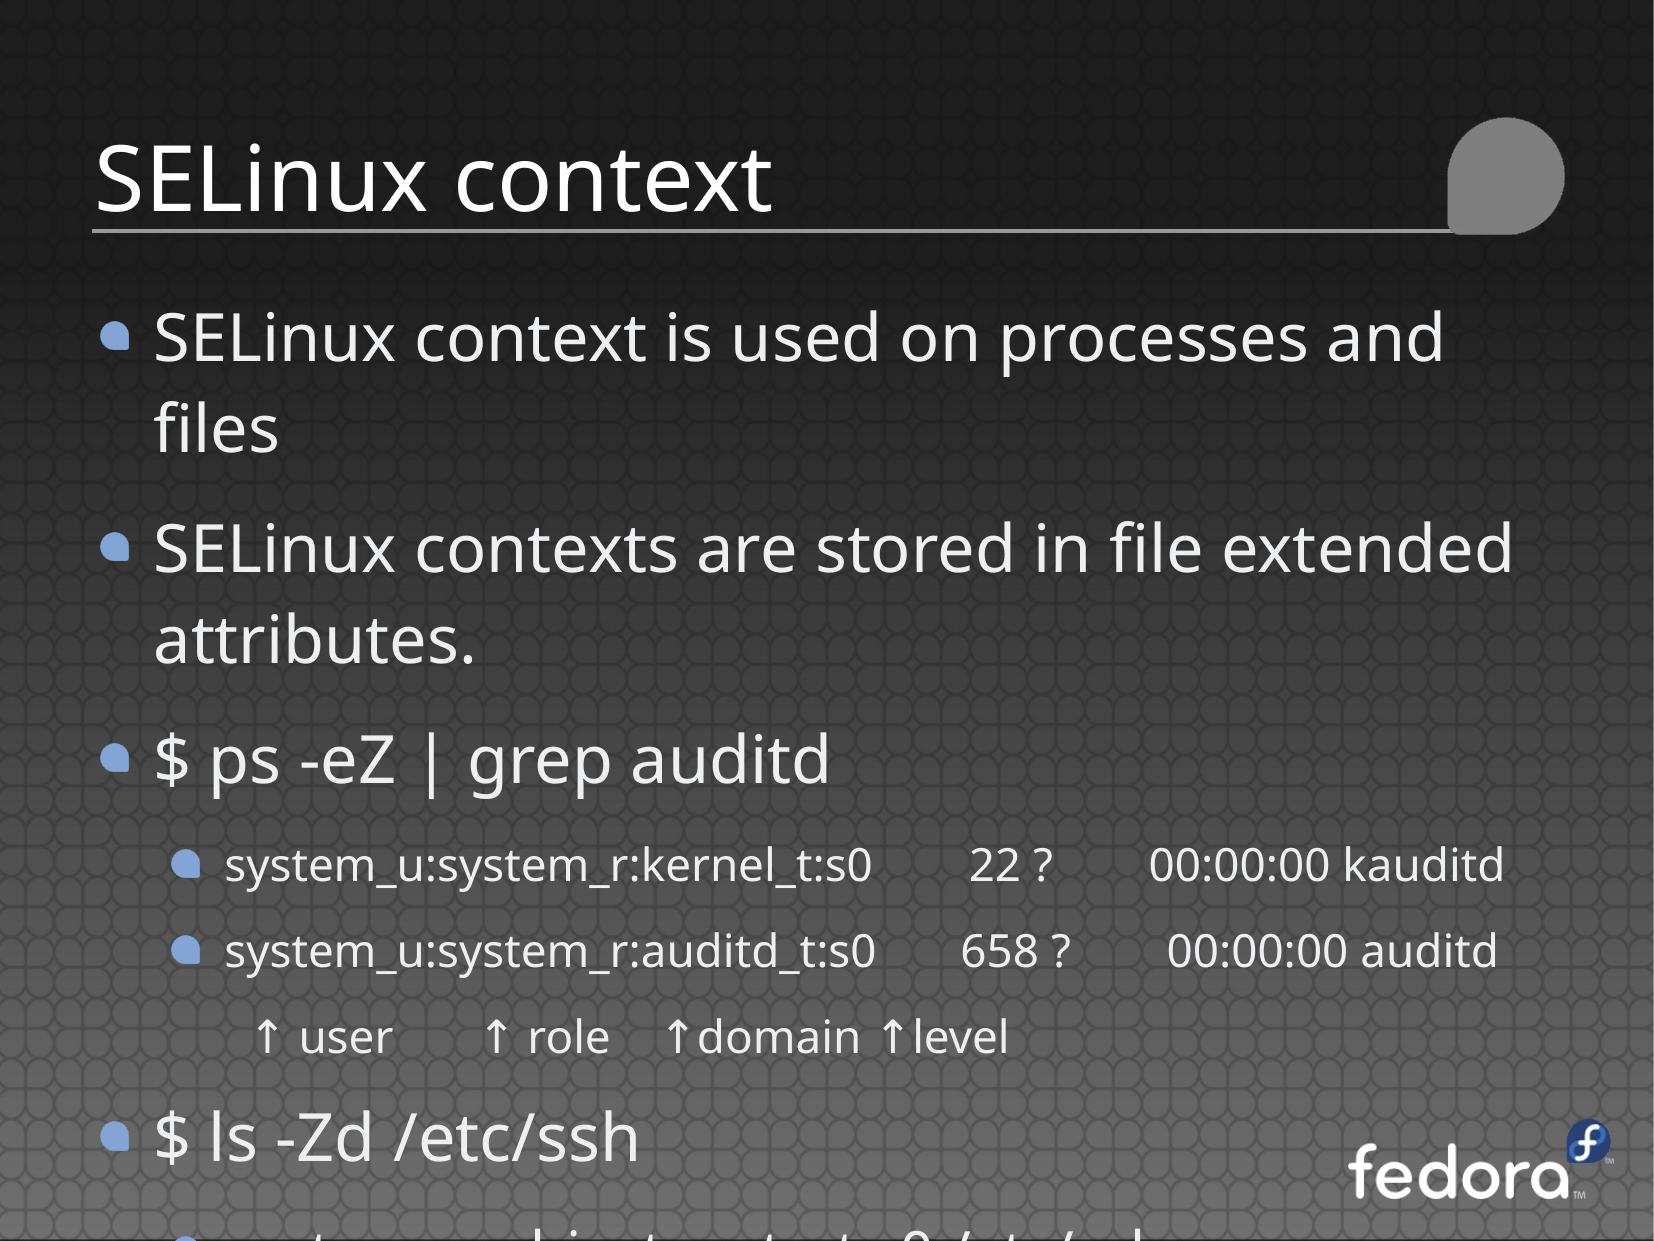

SELinux context
# SELinux context is used on processes and files
SELinux contexts are stored in file extended attributes.
$ ps -eZ | grep auditd
system_u:system_r:kernel_t:s0 22 ? 00:00:00 kauditd
system_u:system_r:auditd_t:s0 658 ? 00:00:00 auditd
 ↑ user ↑ role ↑domain ↑level
$ ls -Zd /etc/ssh
system_u:object_r:etc_t:s0 /etc/ssh
 ↑ user ↑ role ↑type ↑level